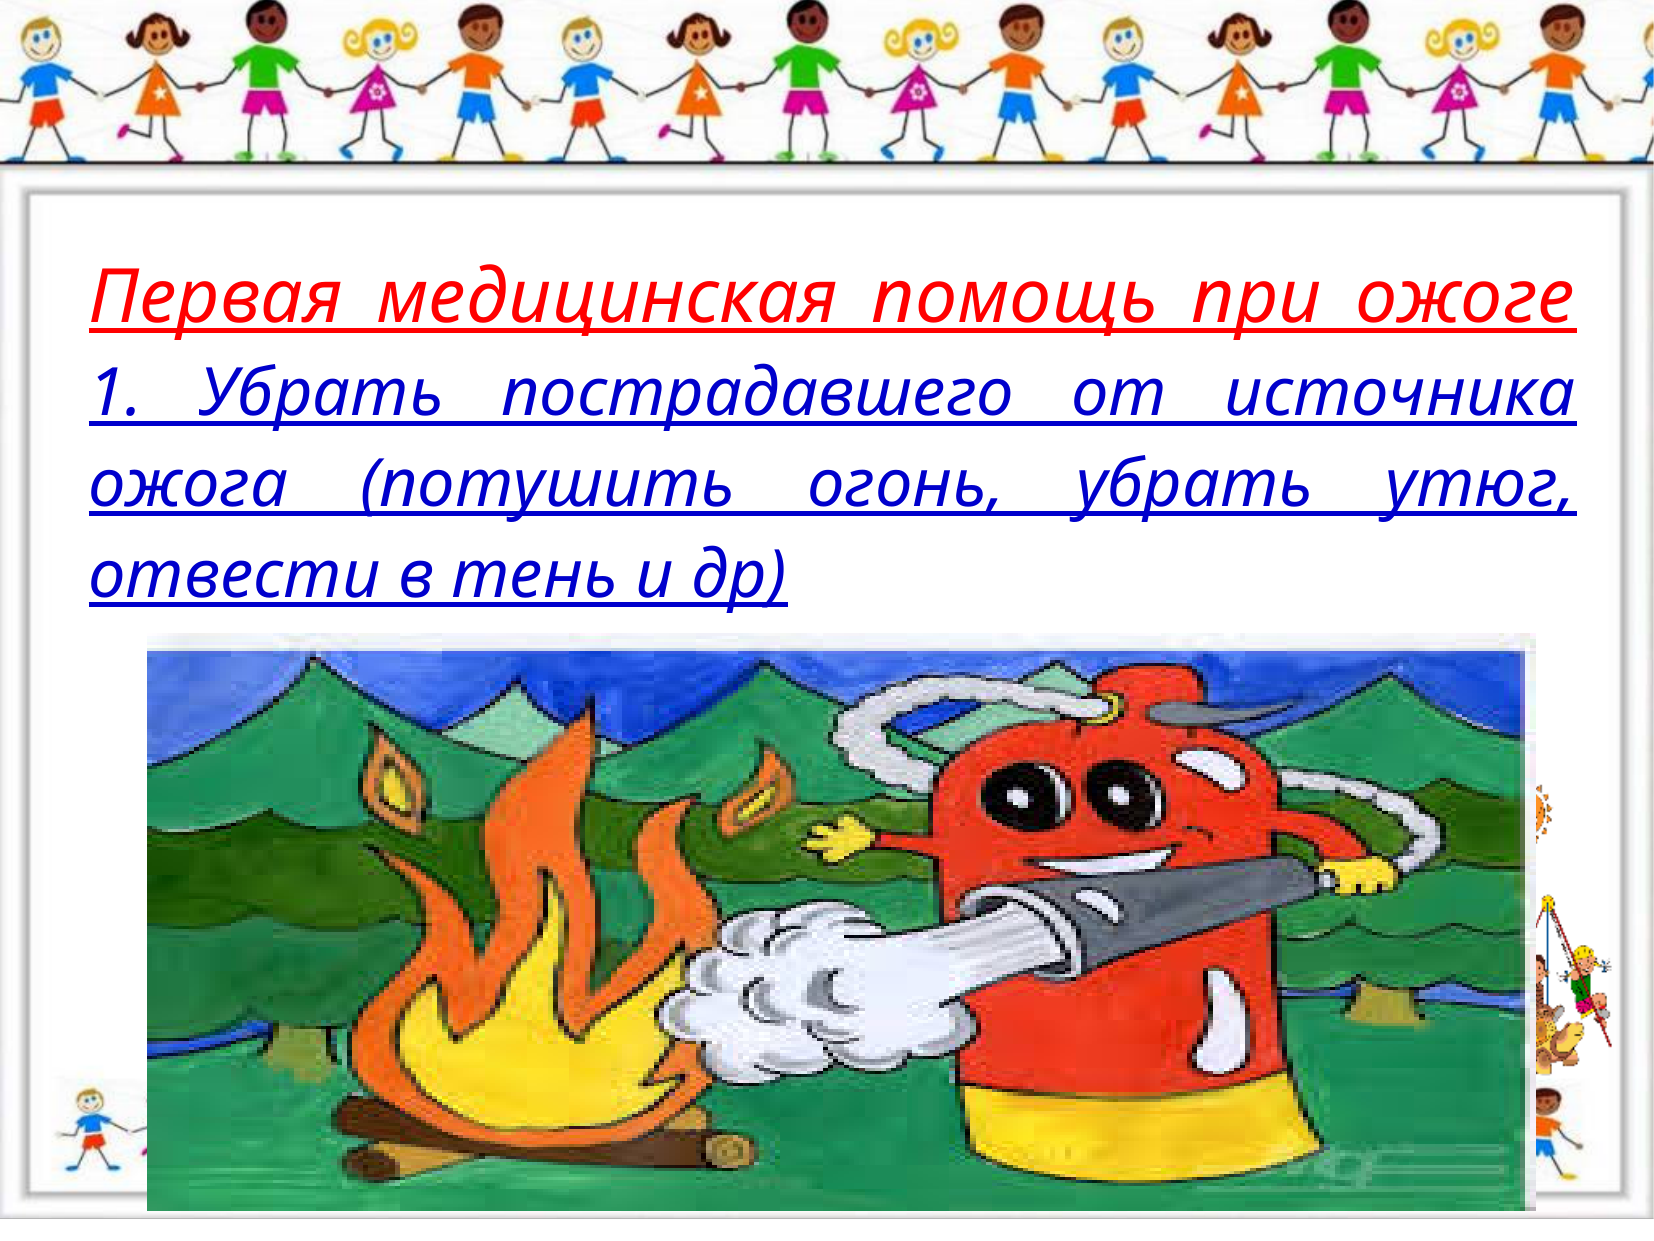

# Первая медицинская помощь при ожоге 1. Убрать пострадавшего от источника ожога (потушить огонь, убрать утюг, отвести в тень и др)